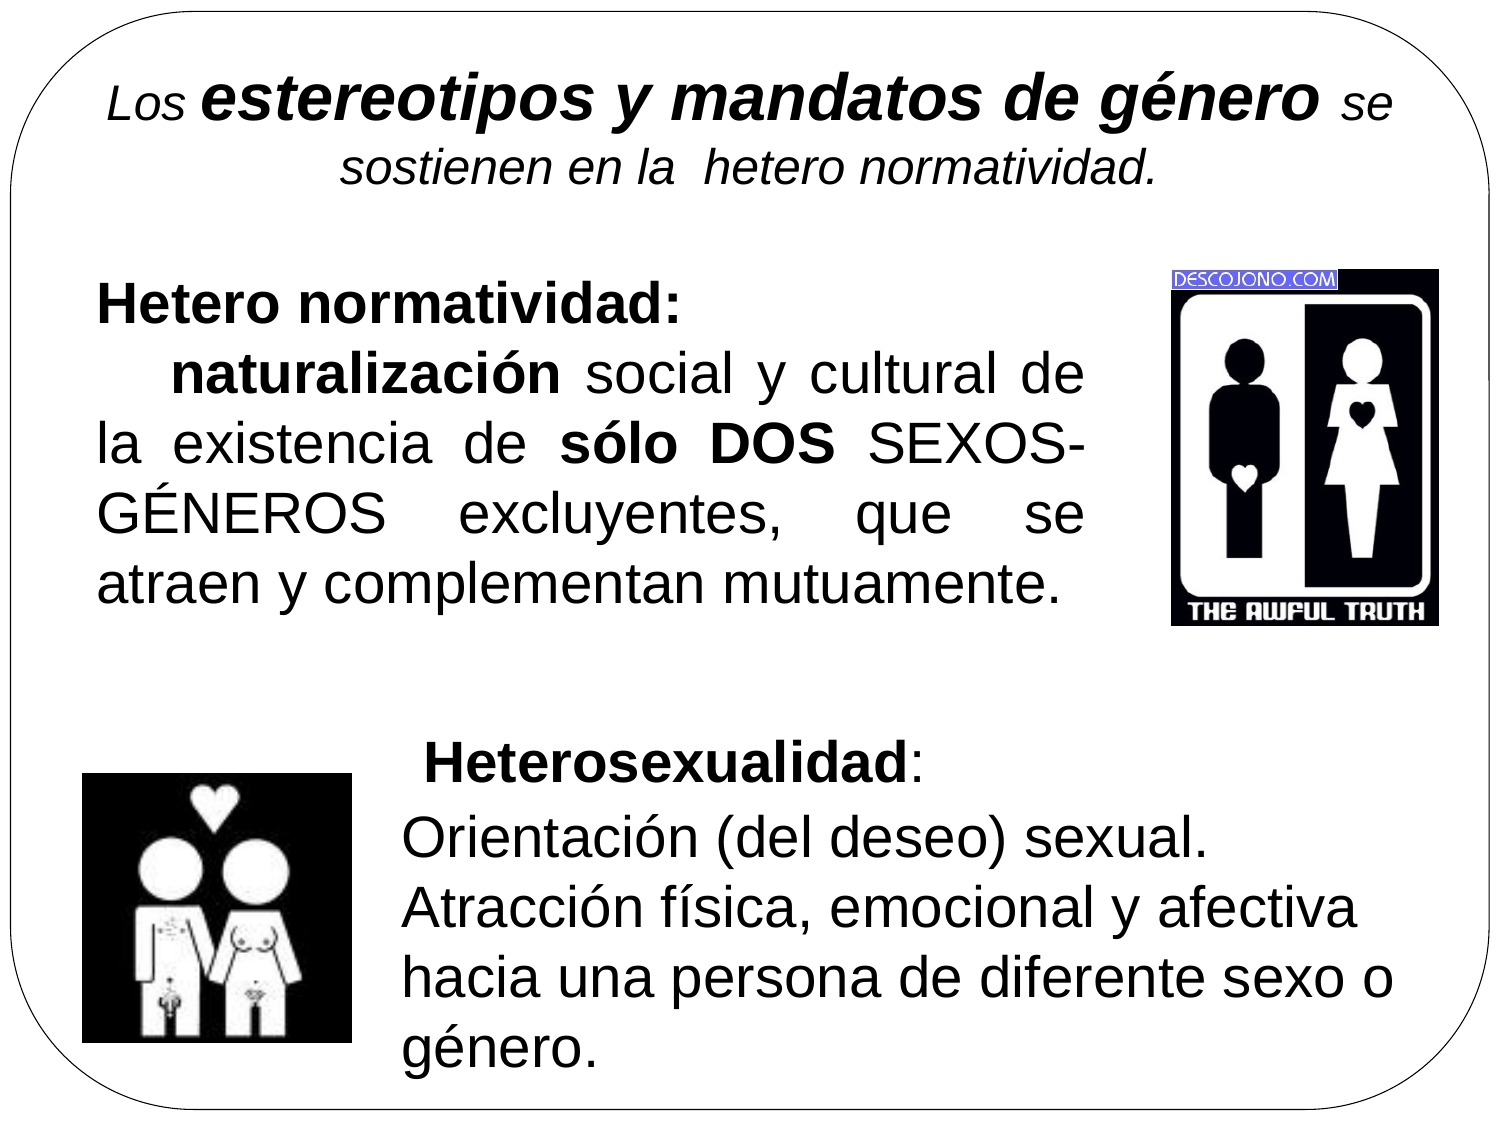

Los estereotipos y mandatos de género se sostienen en la hetero normatividad.
Hetero normatividad:
	naturalización social y cultural de la existencia de sólo DOS SEXOS-GÉNEROS excluyentes, que se atraen y complementan mutuamente.
 Heterosexualidad:
Orientación (del deseo) sexual. Atracción física, emocional y afectiva hacia una persona de diferente sexo o género.